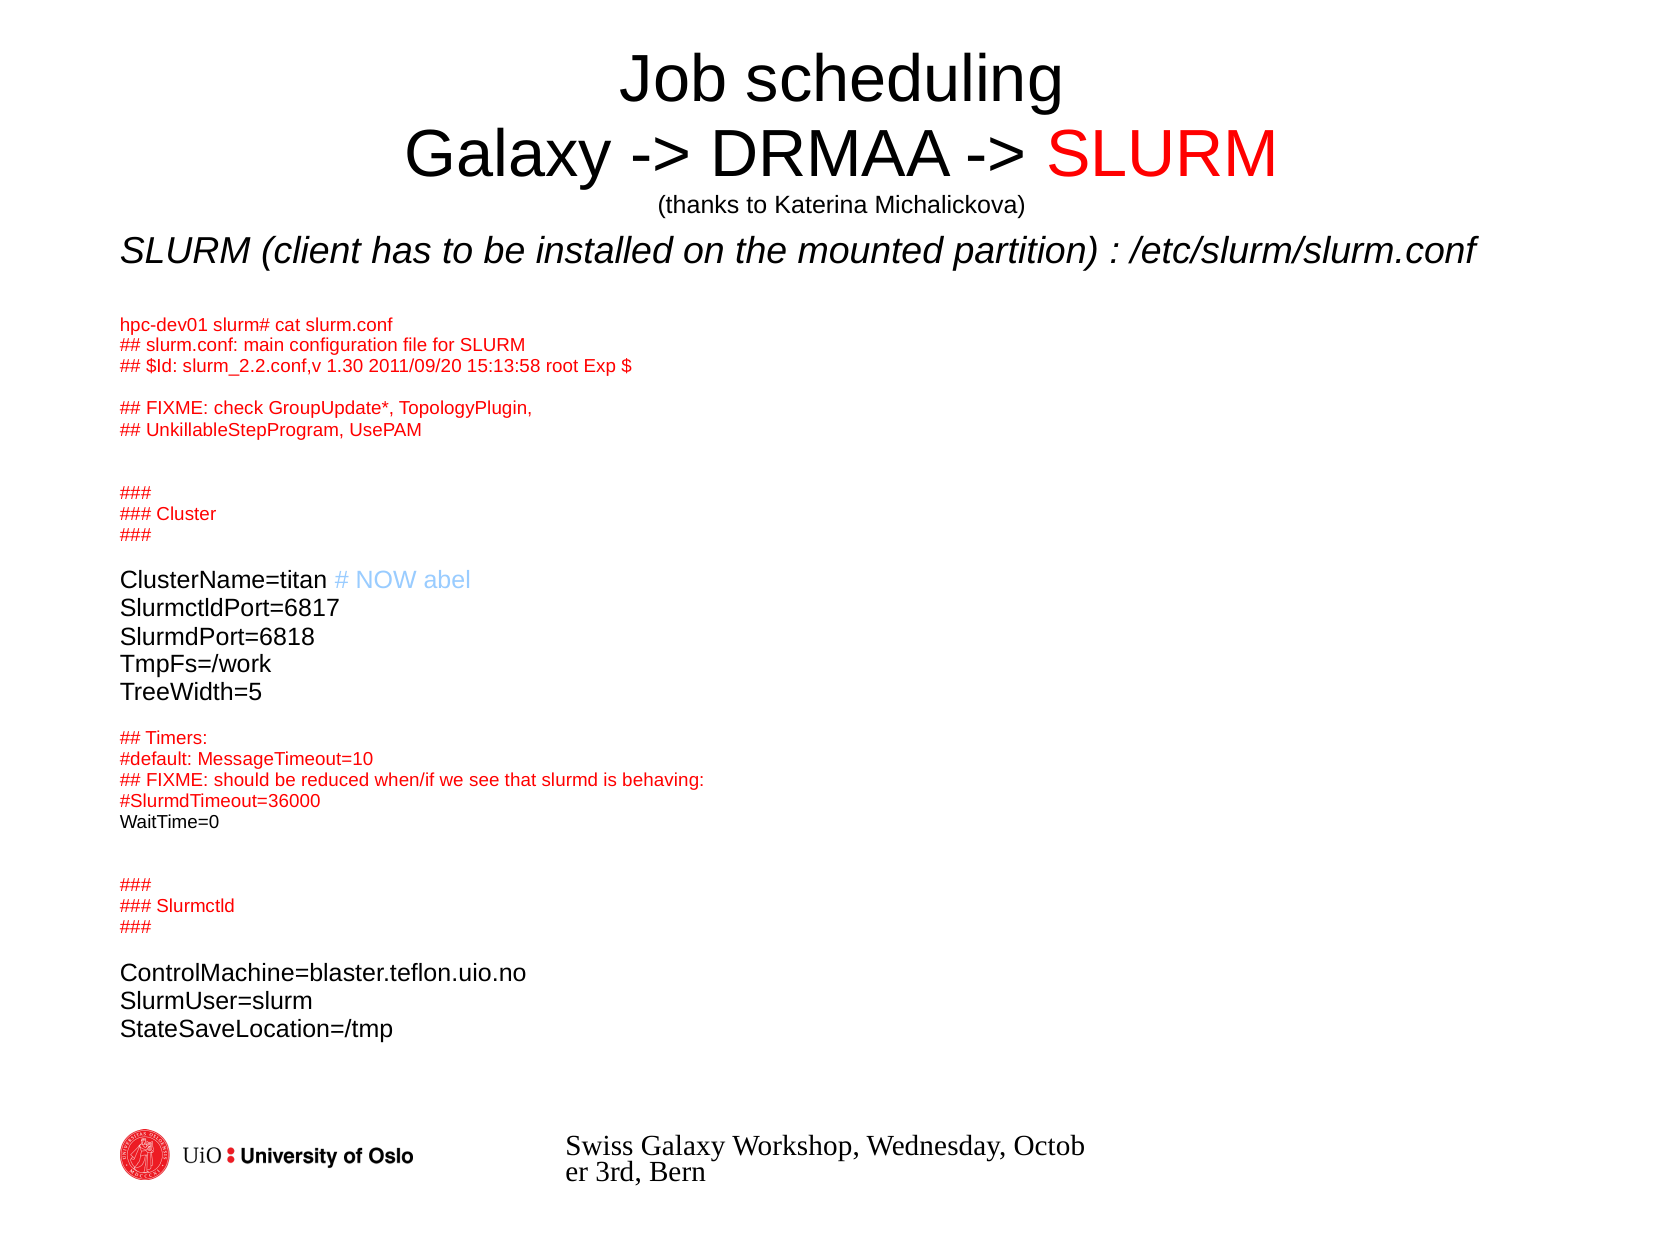

# Job scheduling Galaxy -> DRMAA -> SLURM (thanks to Katerina Michalickova)
SLURM (client has to be installed on the mounted partition) : /etc/slurm/slurm.conf
hpc-dev01 slurm# cat slurm.conf
## slurm.conf: main configuration file for SLURM
## $Id: slurm_2.2.conf,v 1.30 2011/09/20 15:13:58 root Exp $
## FIXME: check GroupUpdate*, TopologyPlugin,
## UnkillableStepProgram, UsePAM
###
### Cluster
###
ClusterName=titan # NOW abel
SlurmctldPort=6817
SlurmdPort=6818
TmpFs=/work
TreeWidth=5
## Timers:
#default: MessageTimeout=10
## FIXME: should be reduced when/if we see that slurmd is behaving:
#SlurmdTimeout=36000
WaitTime=0
###
### Slurmctld
###
ControlMachine=blaster.teflon.uio.no
SlurmUser=slurm
StateSaveLocation=/tmp
Swiss Galaxy Workshop, Wednesday, October 3rd, Bern